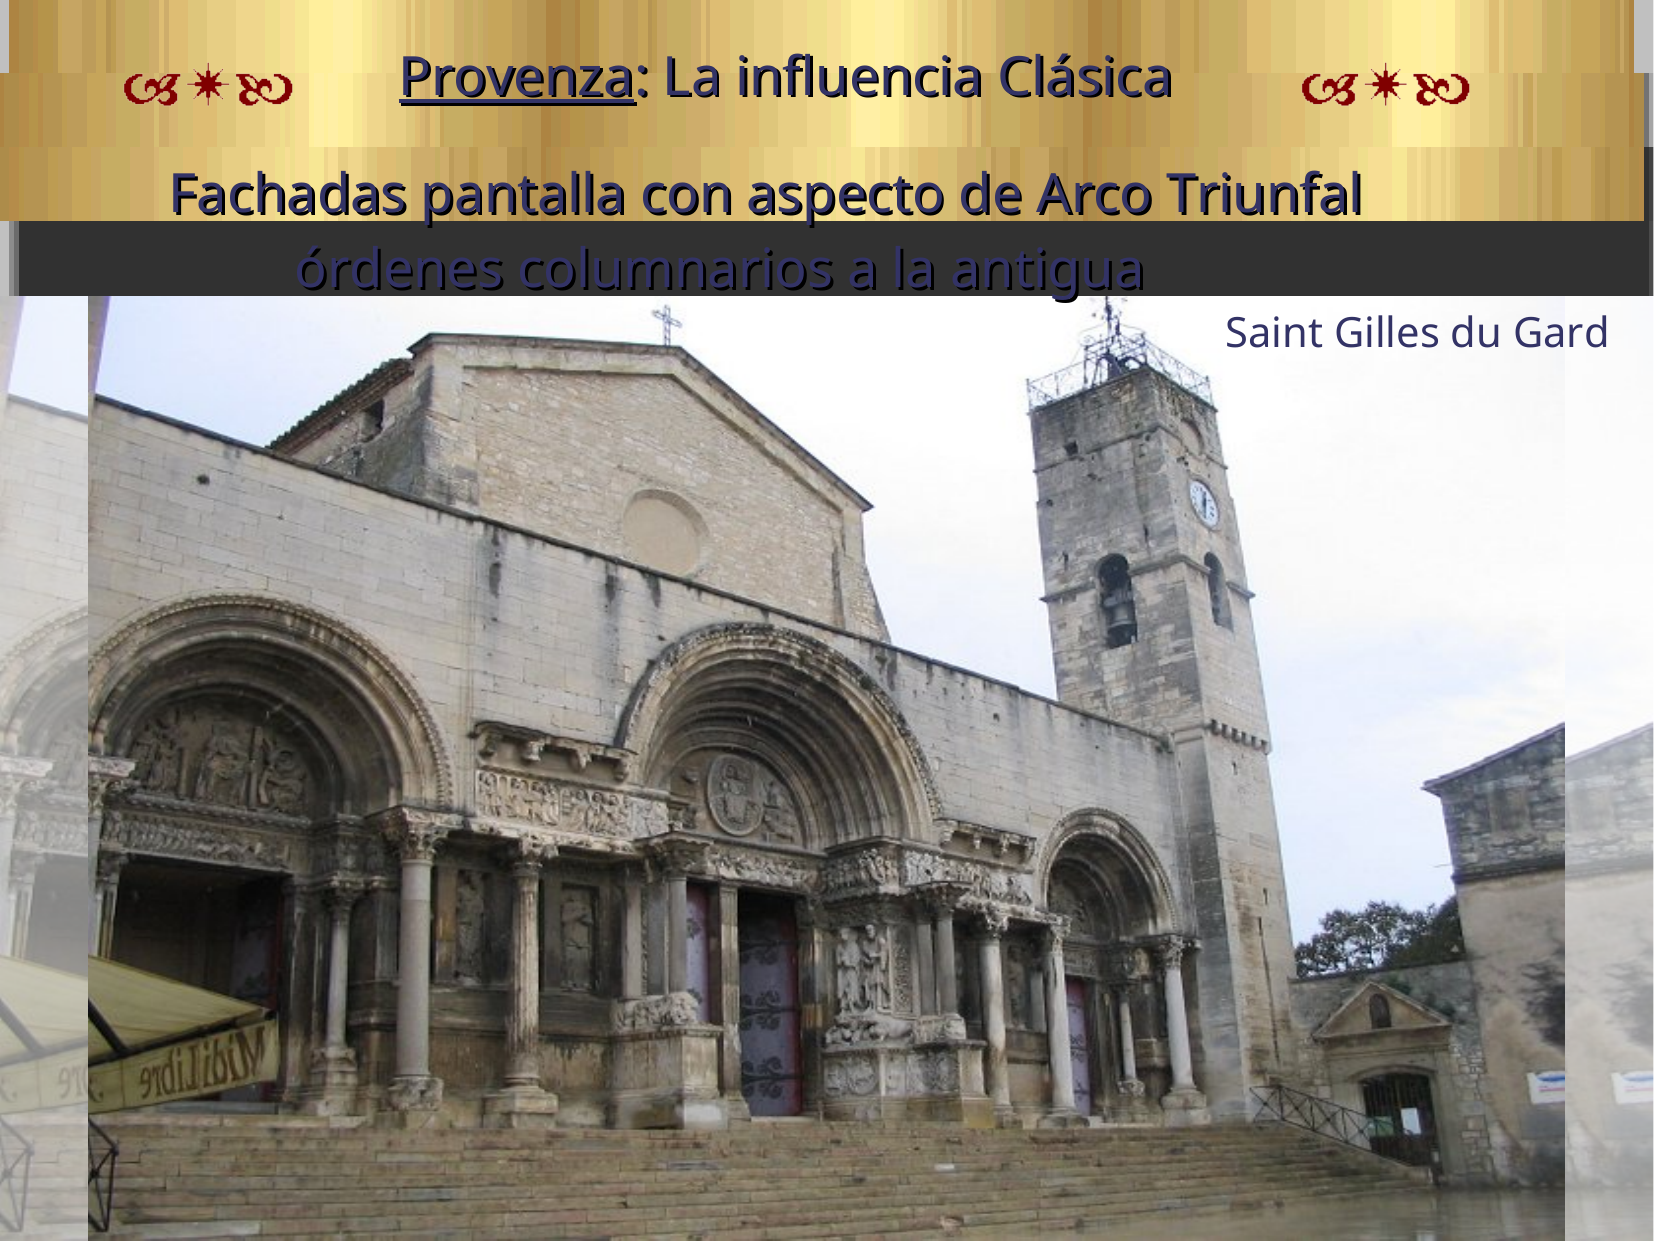

Provenza: La influencia Clásica
Fachadas pantalla con aspecto de Arco Triunfal
 órdenes columnarios a la antigua
Saint Gilles du Gard